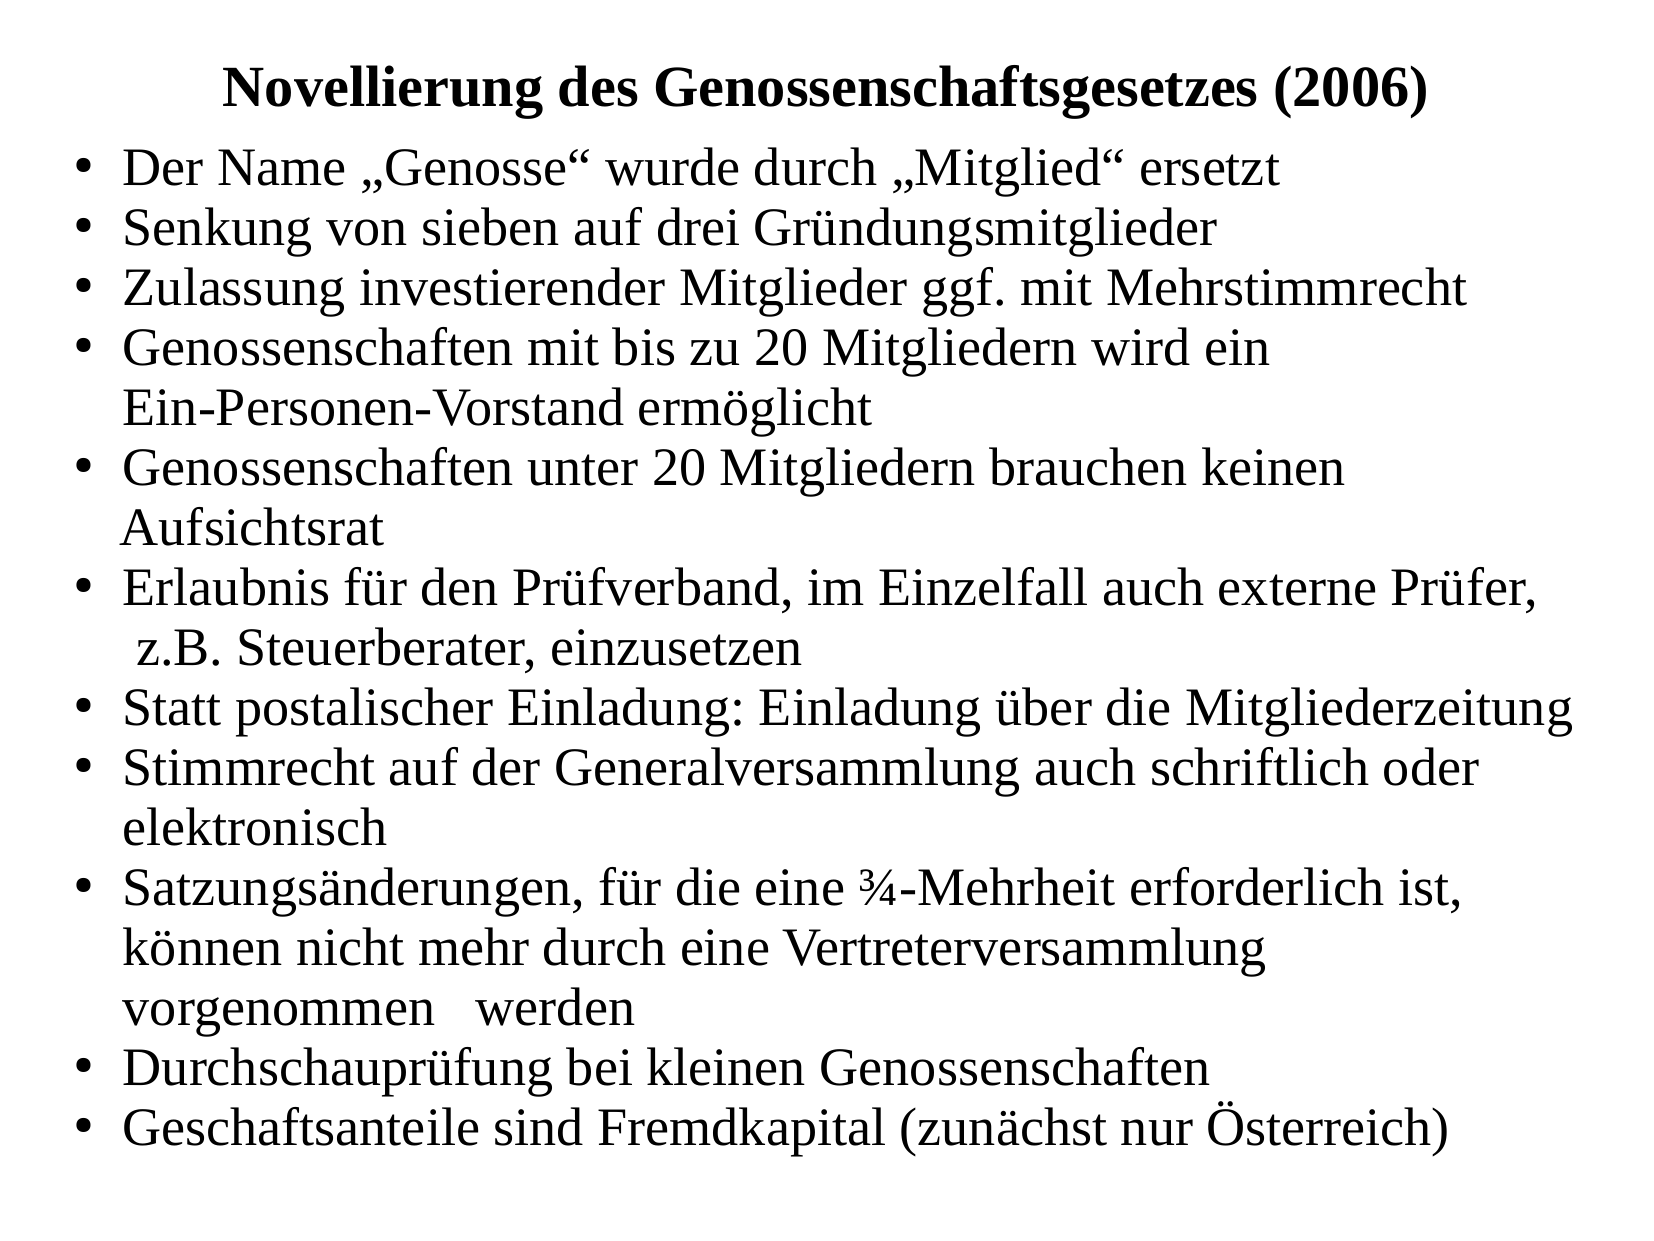

Novellierung des Genossenschaftsgesetzes (2006)
 Der Name „Genosse“ wurde durch „Mitglied“ ersetzt
 Senkung von sieben auf drei Gründungsmitglieder
 Zulassung investierender Mitglieder ggf. mit Mehrstimmrecht
 Genossenschaften mit bis zu 20 Mitgliedern wird ein
 Ein-Personen-Vorstand ermöglicht
 Genossenschaften unter 20 Mitgliedern brauchen keinen Aufsichtsrat
 Erlaubnis für den Prüfverband, im Einzelfall auch externe Prüfer, z.B. Steuerberater, einzusetzen
 Statt postalischer Einladung: Einladung über die Mitgliederzeitung
 Stimmrecht auf der Generalversammlung auch schriftlich oder
 elektronisch
 Satzungsänderungen, für die eine ¾-Mehrheit erforderlich ist, können nicht mehr durch eine Vertreterversammlung vorgenommen werden
 Durchschauprüfung bei kleinen Genossenschaften
 Geschaftsanteile sind Fremdkapital (zunächst nur Österreich)